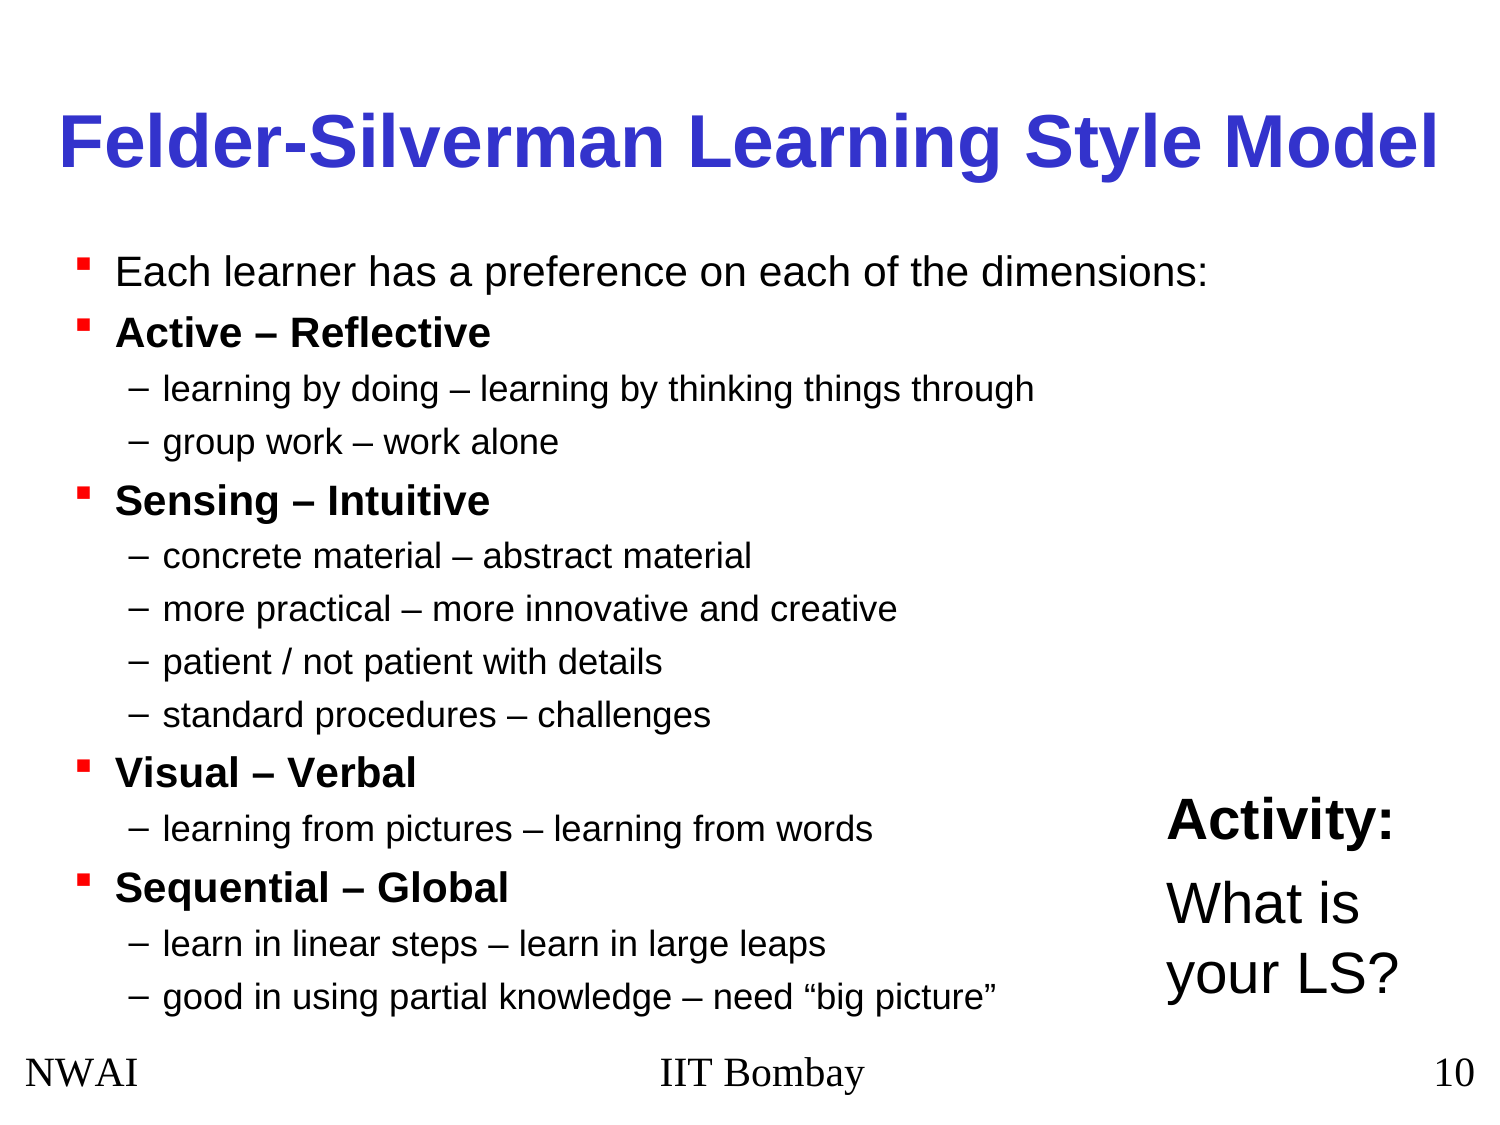

# Felder-Silverman Learning Style Model
Each learner has a preference on each of the dimensions:
Active – Reflective
learning by doing – learning by thinking things through
group work – work alone
Sensing – Intuitive
concrete material – abstract material
more practical – more innovative and creative
patient / not patient with details
standard procedures – challenges
Visual – Verbal
learning from pictures – learning from words
Sequential – Global
learn in linear steps – learn in large leaps
good in using partial knowledge – need “big picture”
Activity:
What is your LS?
NWAI
IIT Bombay
10